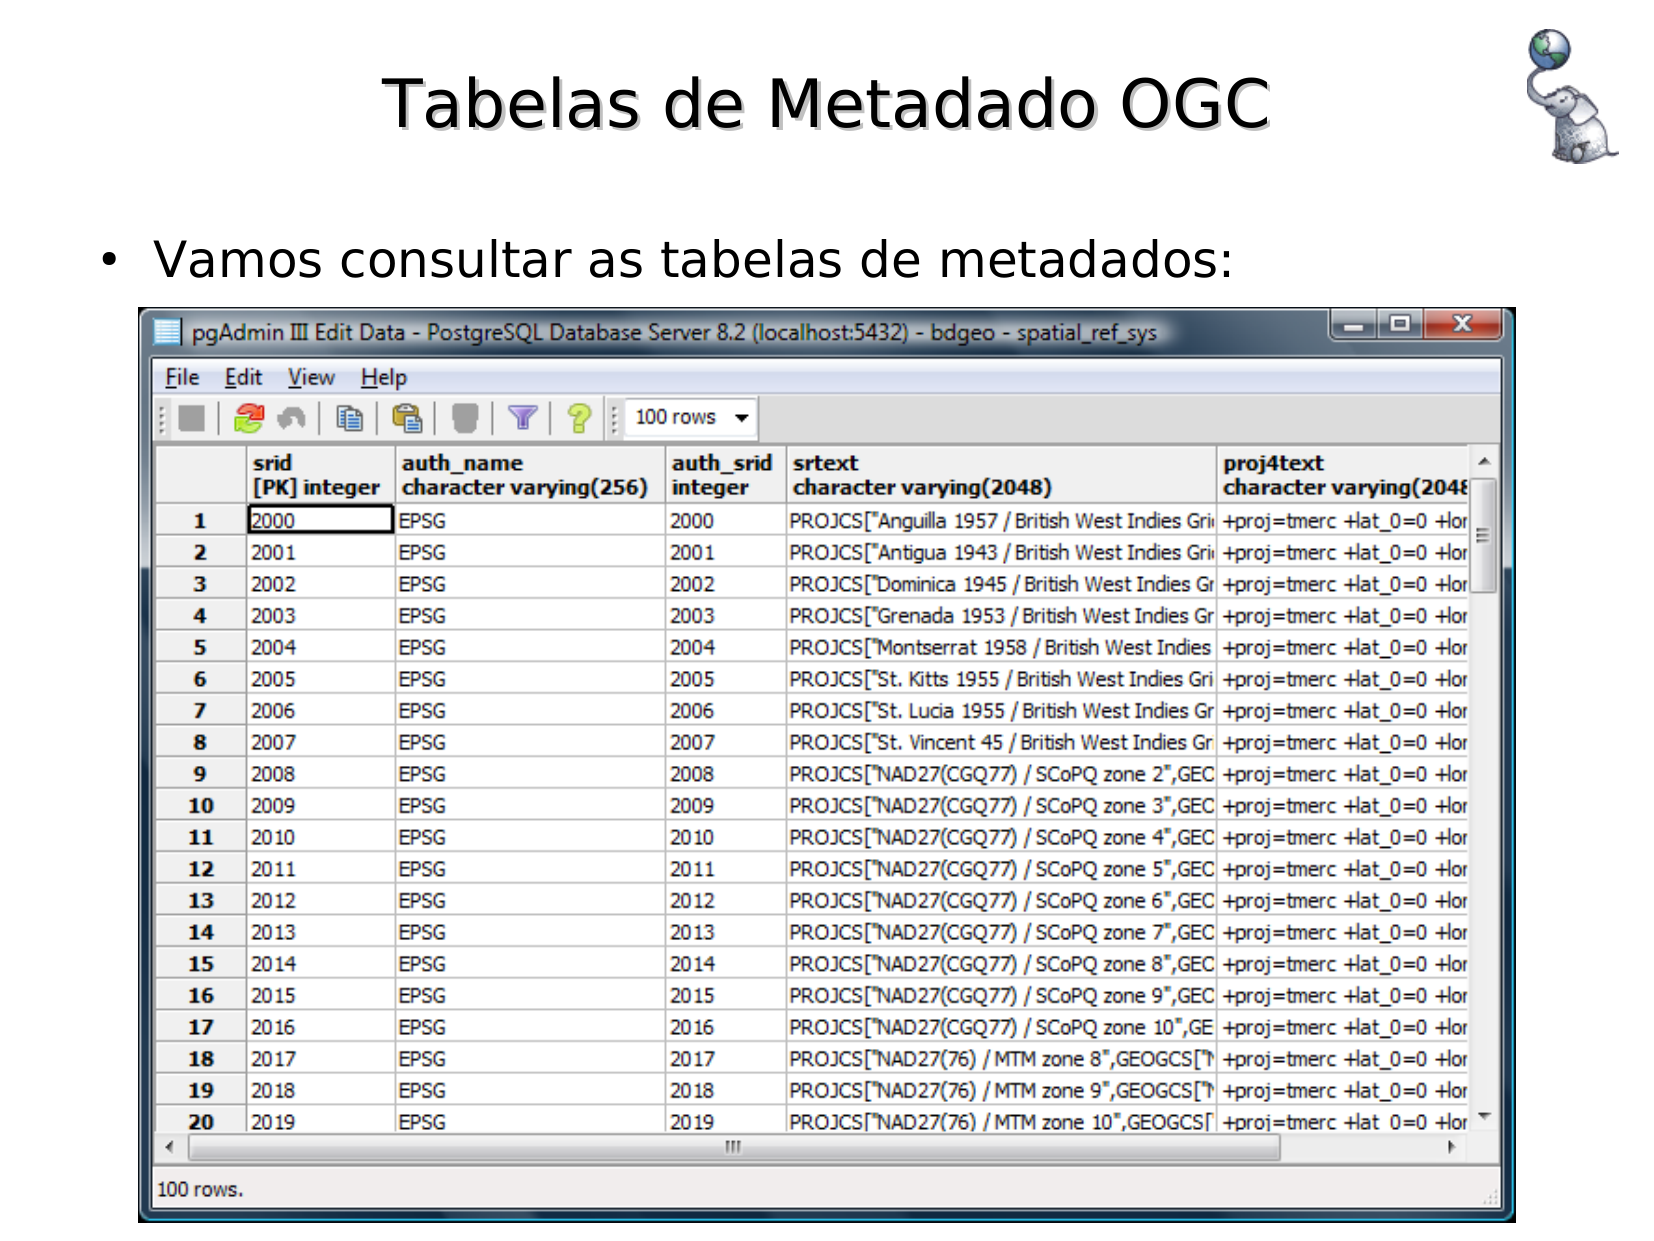

# Tabelas de Metadado OGC
Vamos consultar as tabelas de metadados: